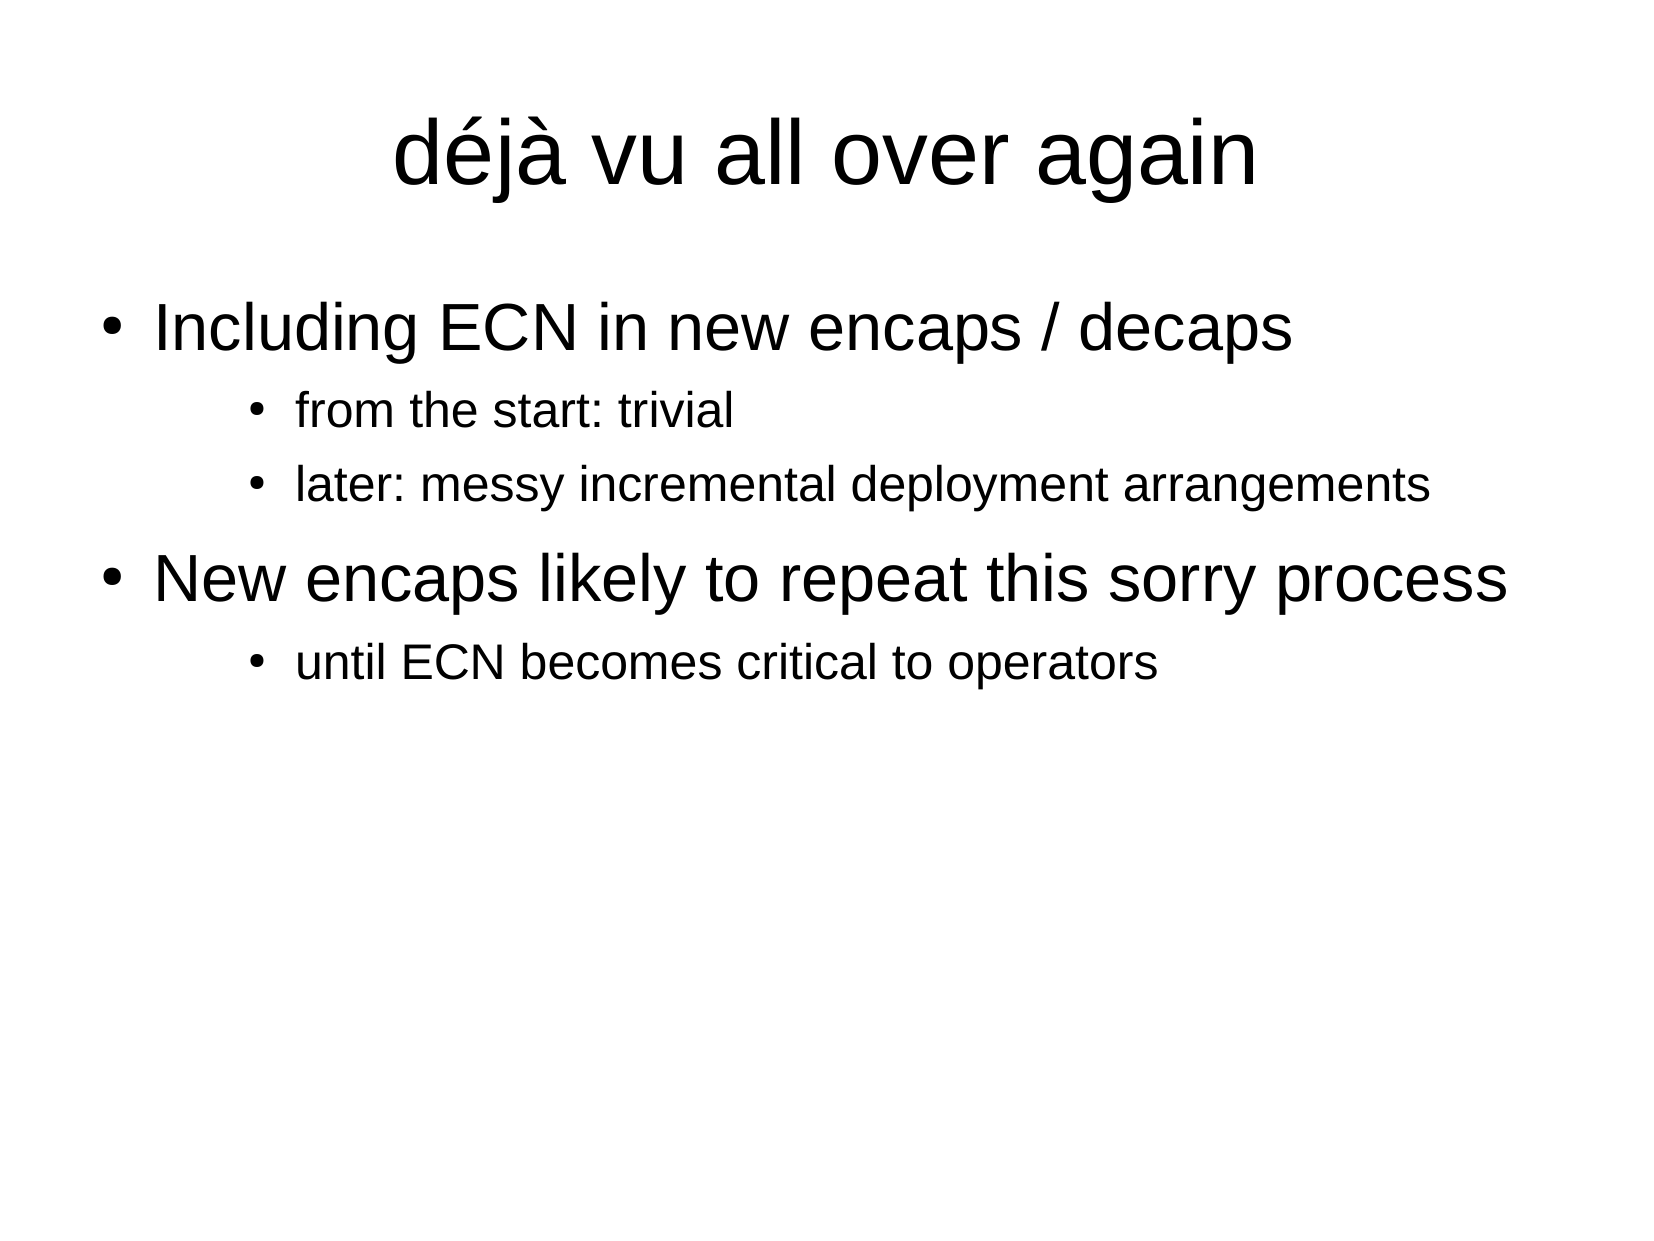

# déjà vu all over again
Including ECN in new encaps / decaps
from the start: trivial
later: messy incremental deployment arrangements
New encaps likely to repeat this sorry process
until ECN becomes critical to operators